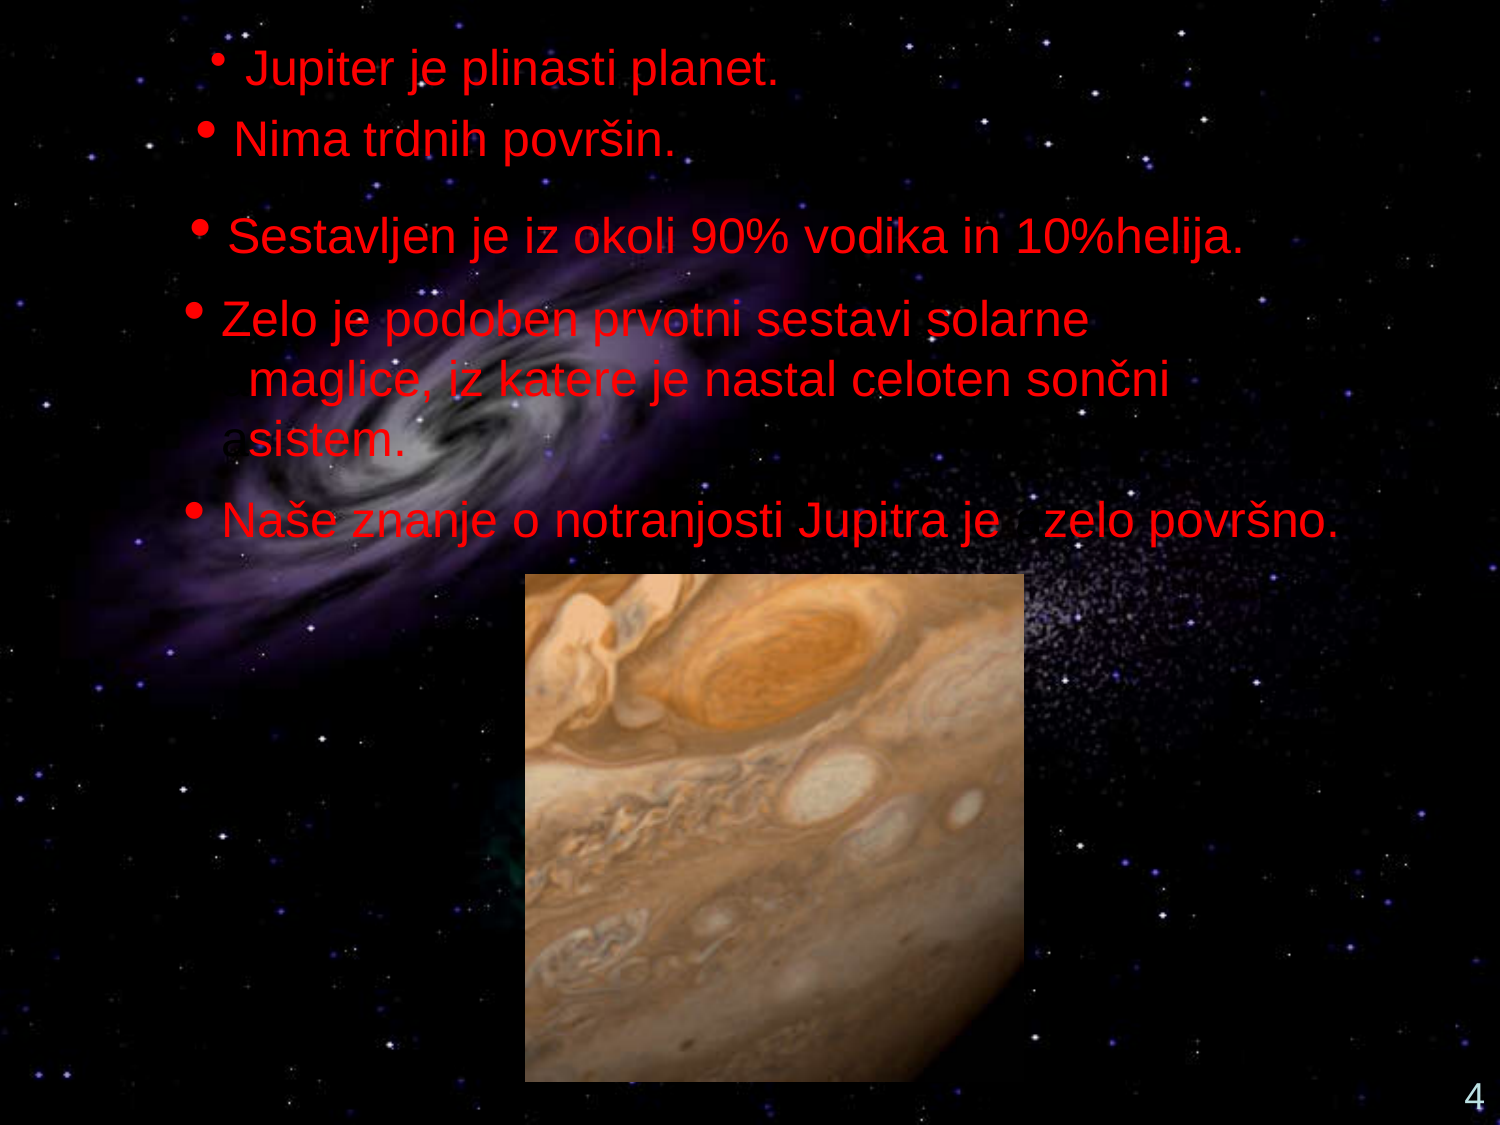

# Jupiter je plinasti planet.
Nima trdnih površin.
Sestavljen je iz okoli 90% vodika in 10%helija.
Zelo je podoben prvotni sestavi solarne amaglice, iz katere je nastal celoten sončni asistem.
Naše znanje o notranjosti Jupitra je azelo površno.
4